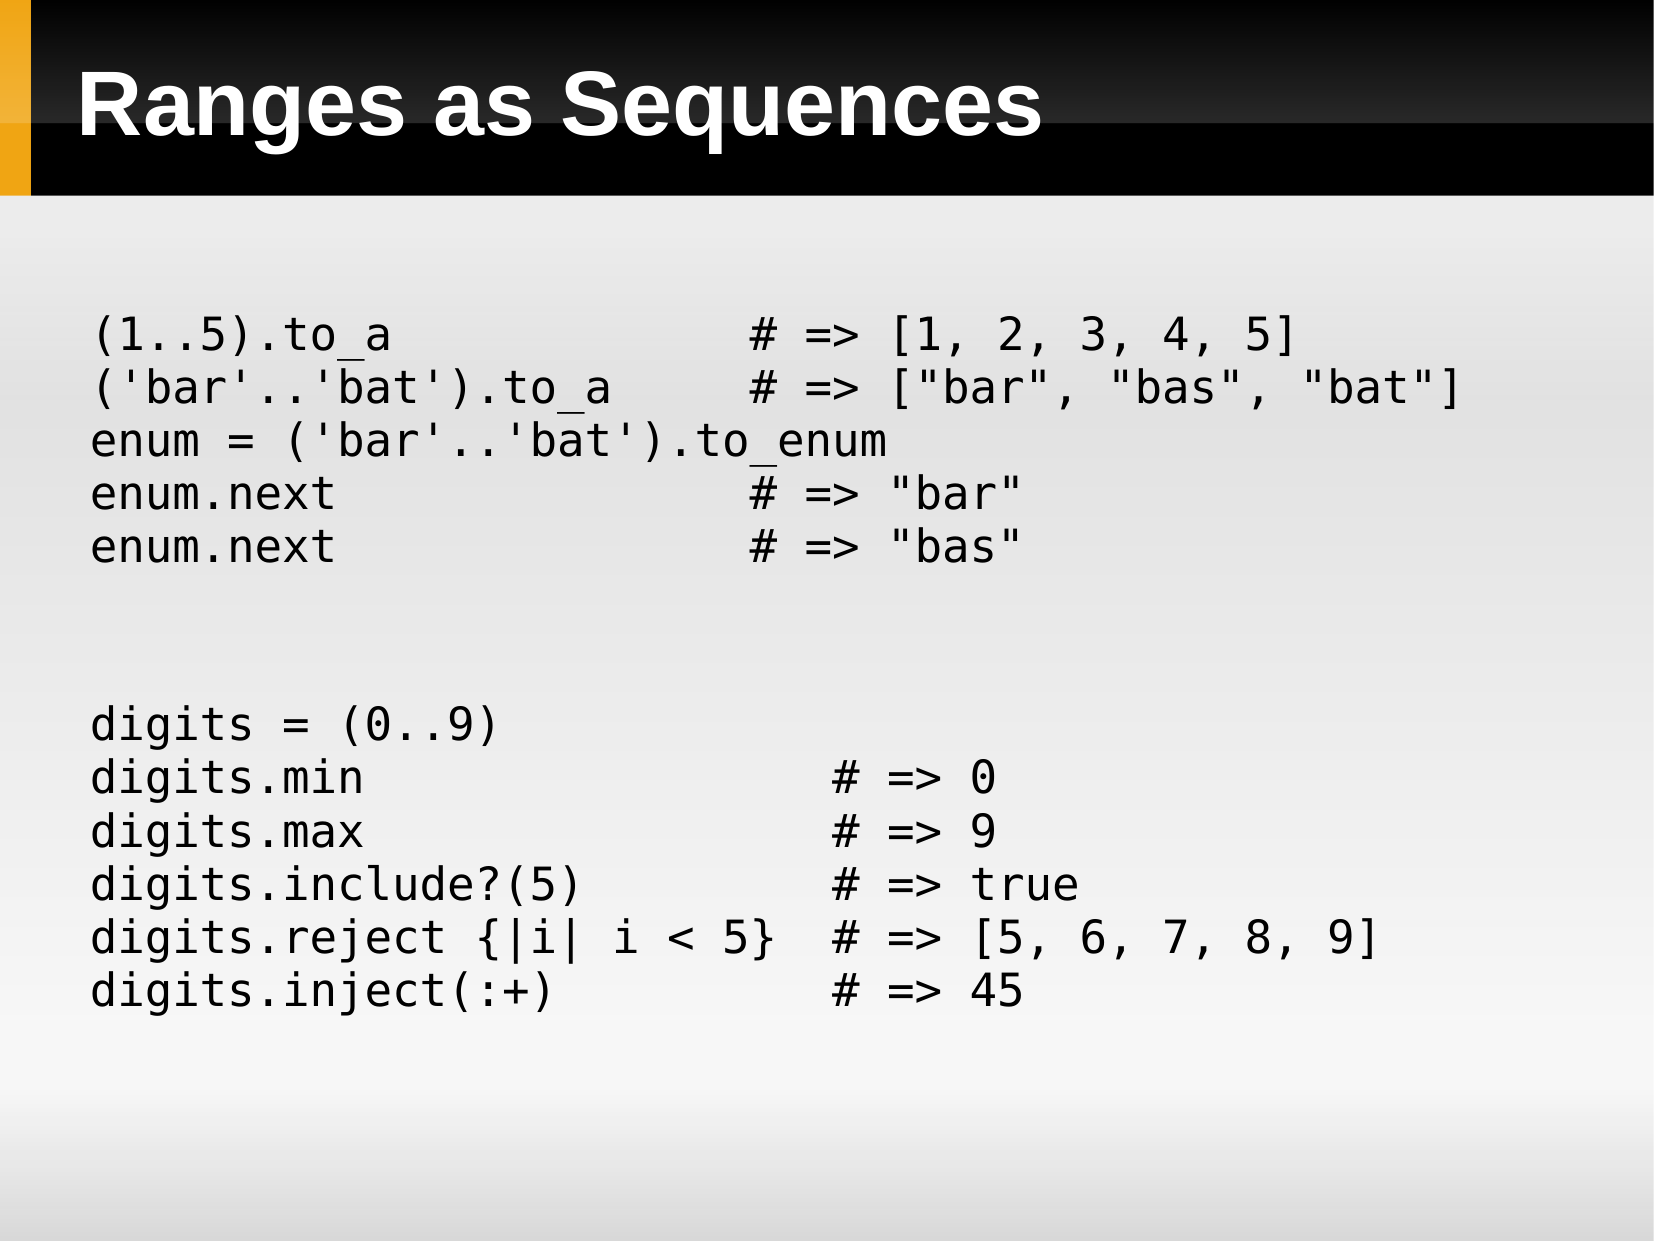

# Ranges as Sequences
(1..5).to_a # => [1, 2, 3, 4, 5]
('bar'..'bat').to_a # => ["bar", "bas", "bat"]
enum = ('bar'..'bat').to_enum
enum.next # => "bar"
enum.next # => "bas"
digits = (0..9)
digits.min # => 0
digits.max # => 9
digits.include?(5) # => true
digits.reject {|i| i < 5} # => [5, 6, 7, 8, 9]
digits.inject(:+) # => 45